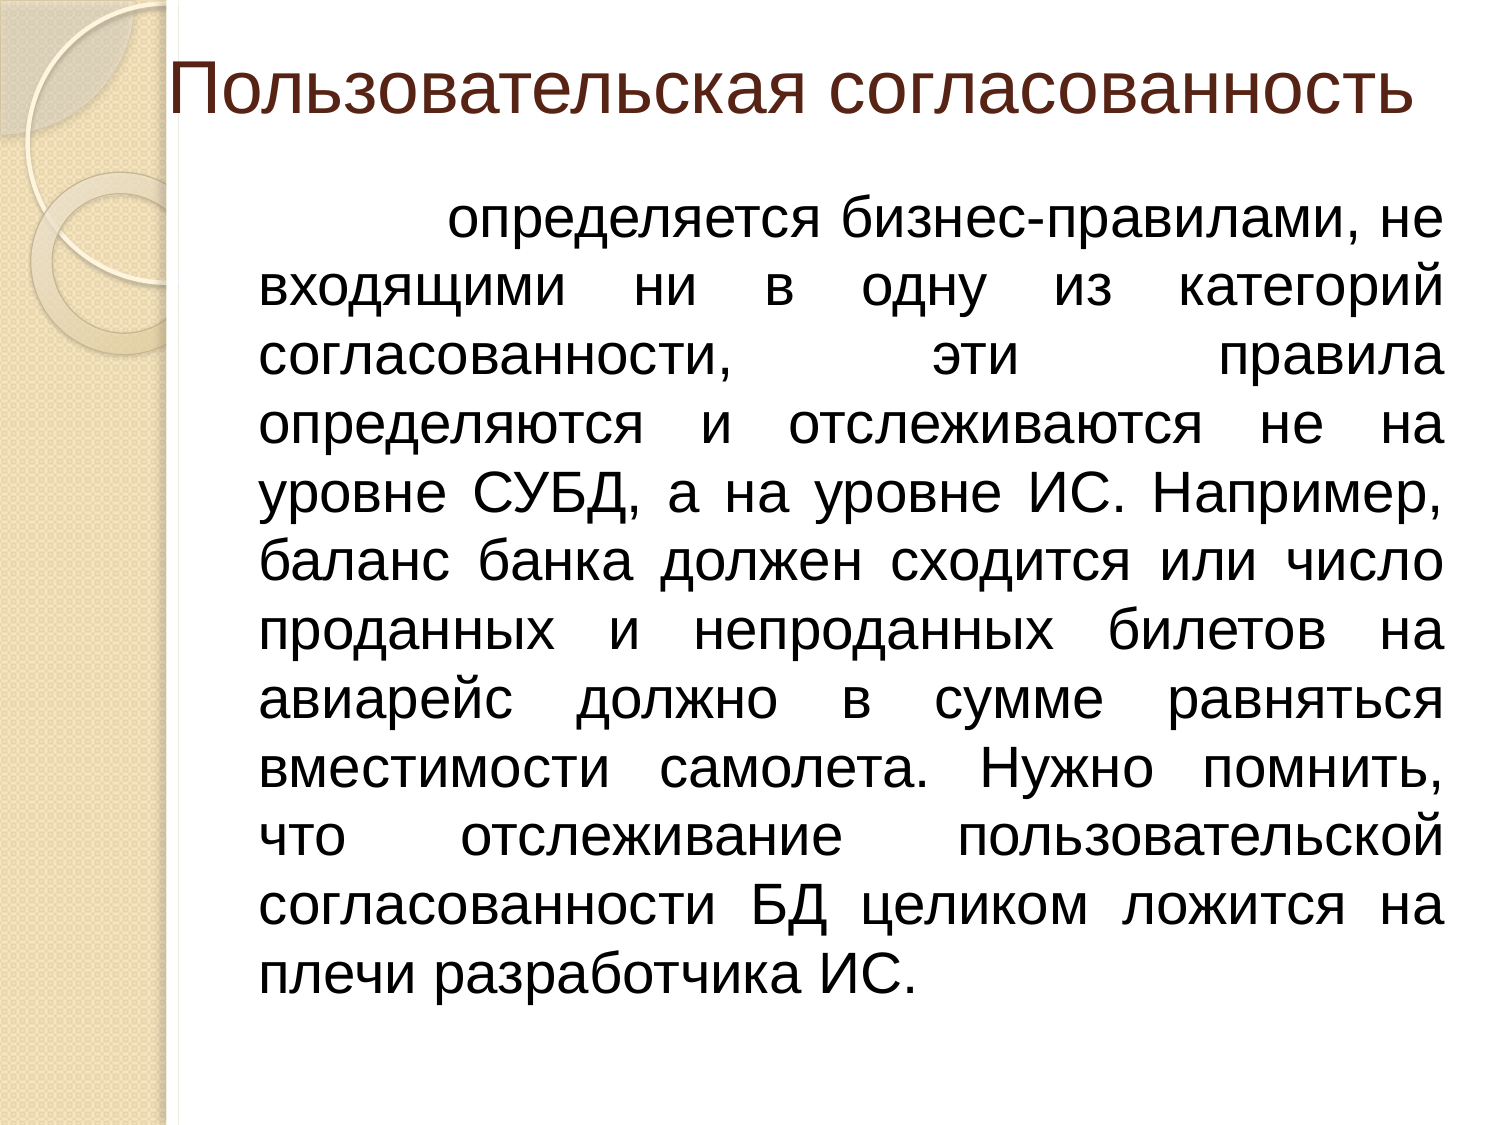

Пользовательская согласованность
# определяется бизнес-правилами, не входящими ни в одну из категорий согласованности, эти правила определяются и отслеживаются не на уровне СУБД, а на уровне ИС. Например, баланс банка должен сходится или число проданных и непроданных билетов на авиарейс должно в сумме равняться вместимости самолета. Нужно помнить, что отслеживание пользовательской согласованности БД целиком ложится на плечи разработчика ИС.